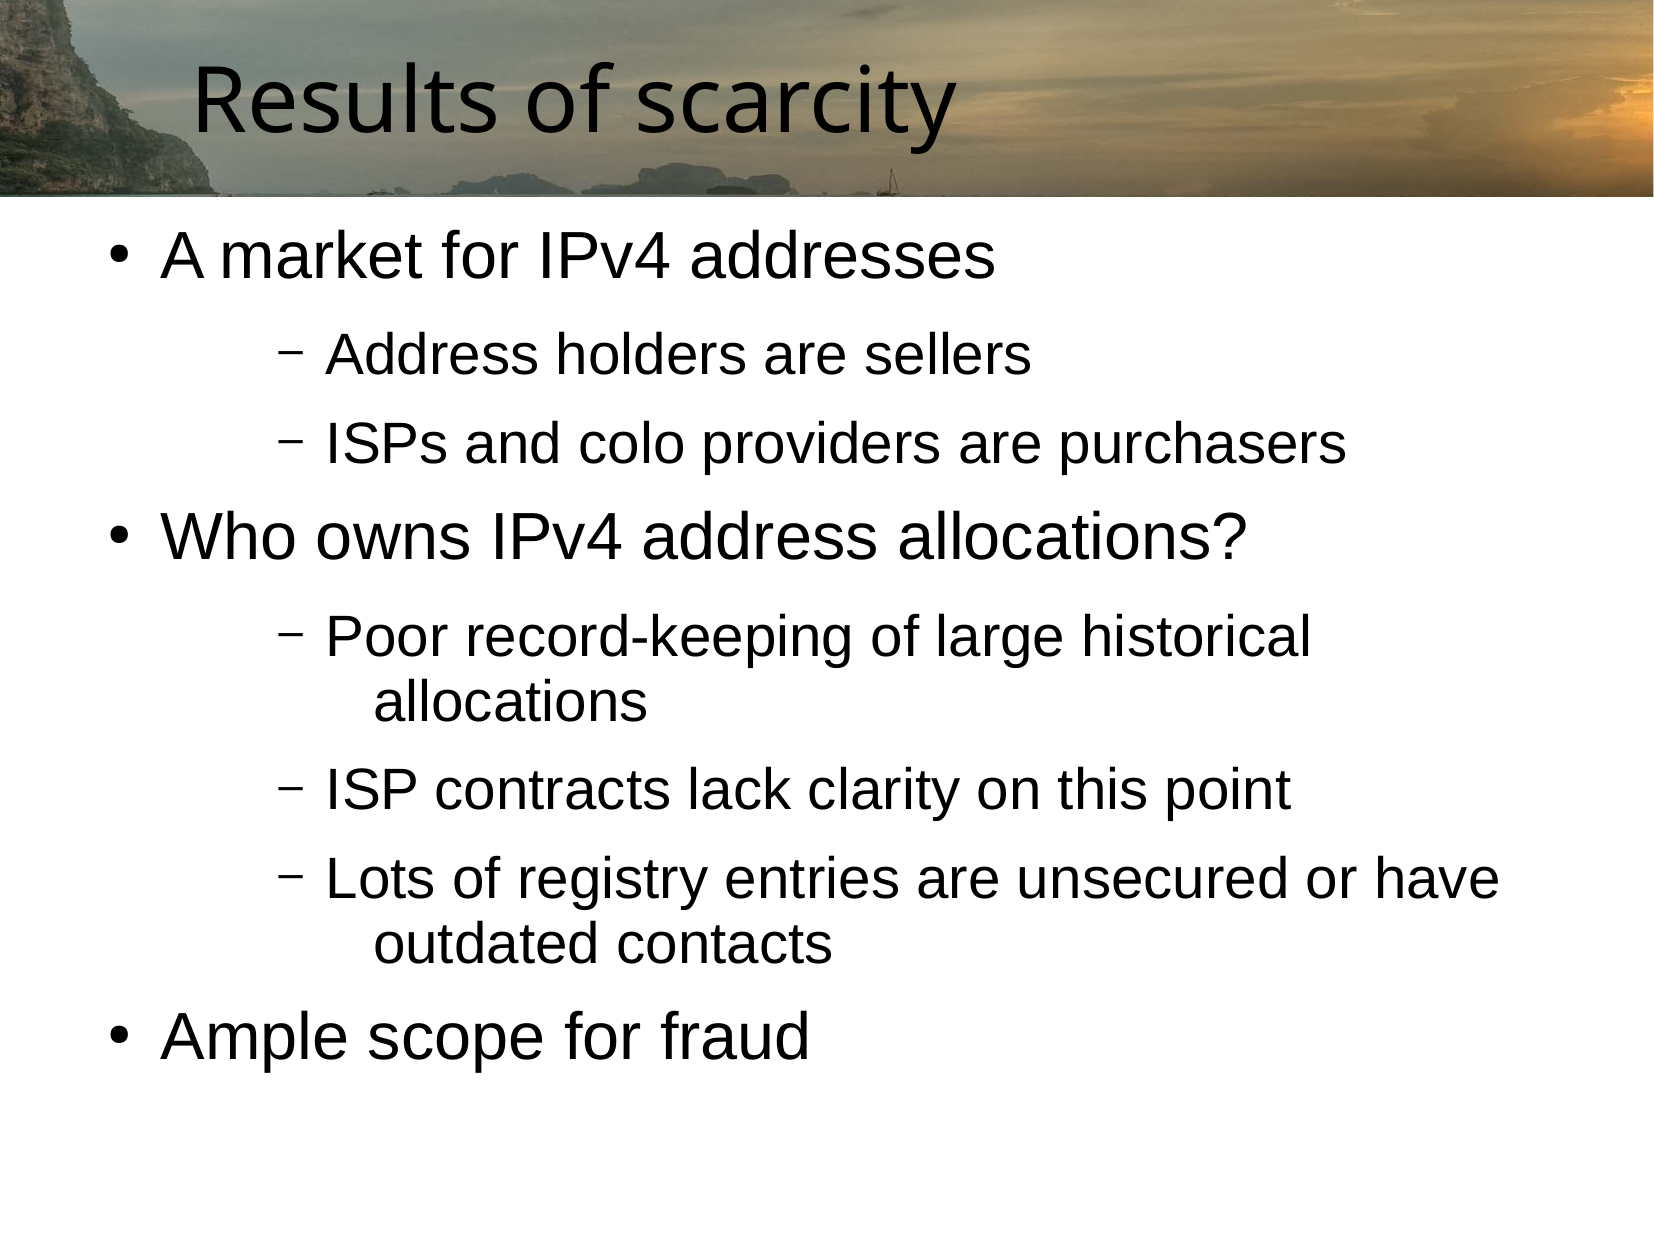

# Results of scarcity
A market for IPv4 addresses
Address holders are sellers
ISPs and colo providers are purchasers
Who owns IPv4 address allocations?
Poor record-keeping of large historical allocations
ISP contracts lack clarity on this point
Lots of registry entries are unsecured or have outdated contacts
Ample scope for fraud